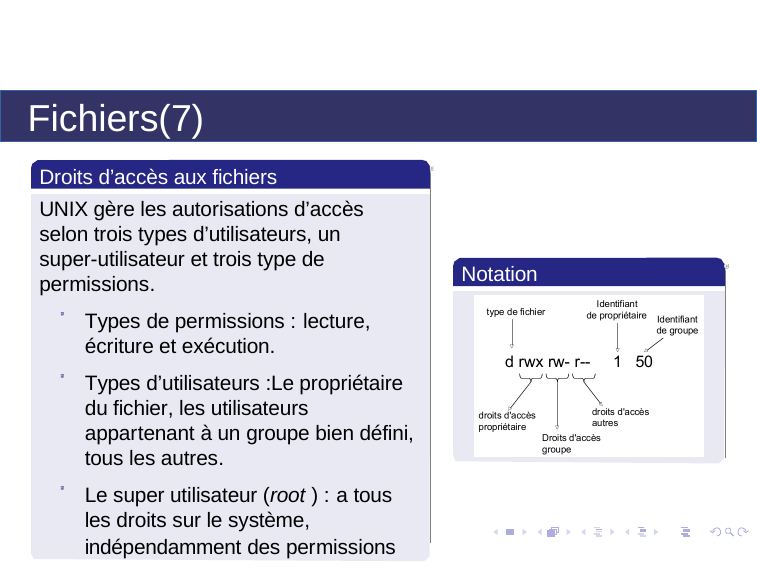

Fichiers(7)
Droits d’accès aux fichiers
UNIX gère les autorisations d’accès selon trois types d’utilisateurs, un super-utilisateur et trois type de permissions.
Notation
Types de permissions : lecture, écriture et exécution.
Types d’utilisateurs :Le propriétaire du fichier, les utilisateurs appartenant à un groupe bien défini, tous les autres.
Le super utilisateur (root ) : a tous les droits sur le système,
indépendamment des permissions